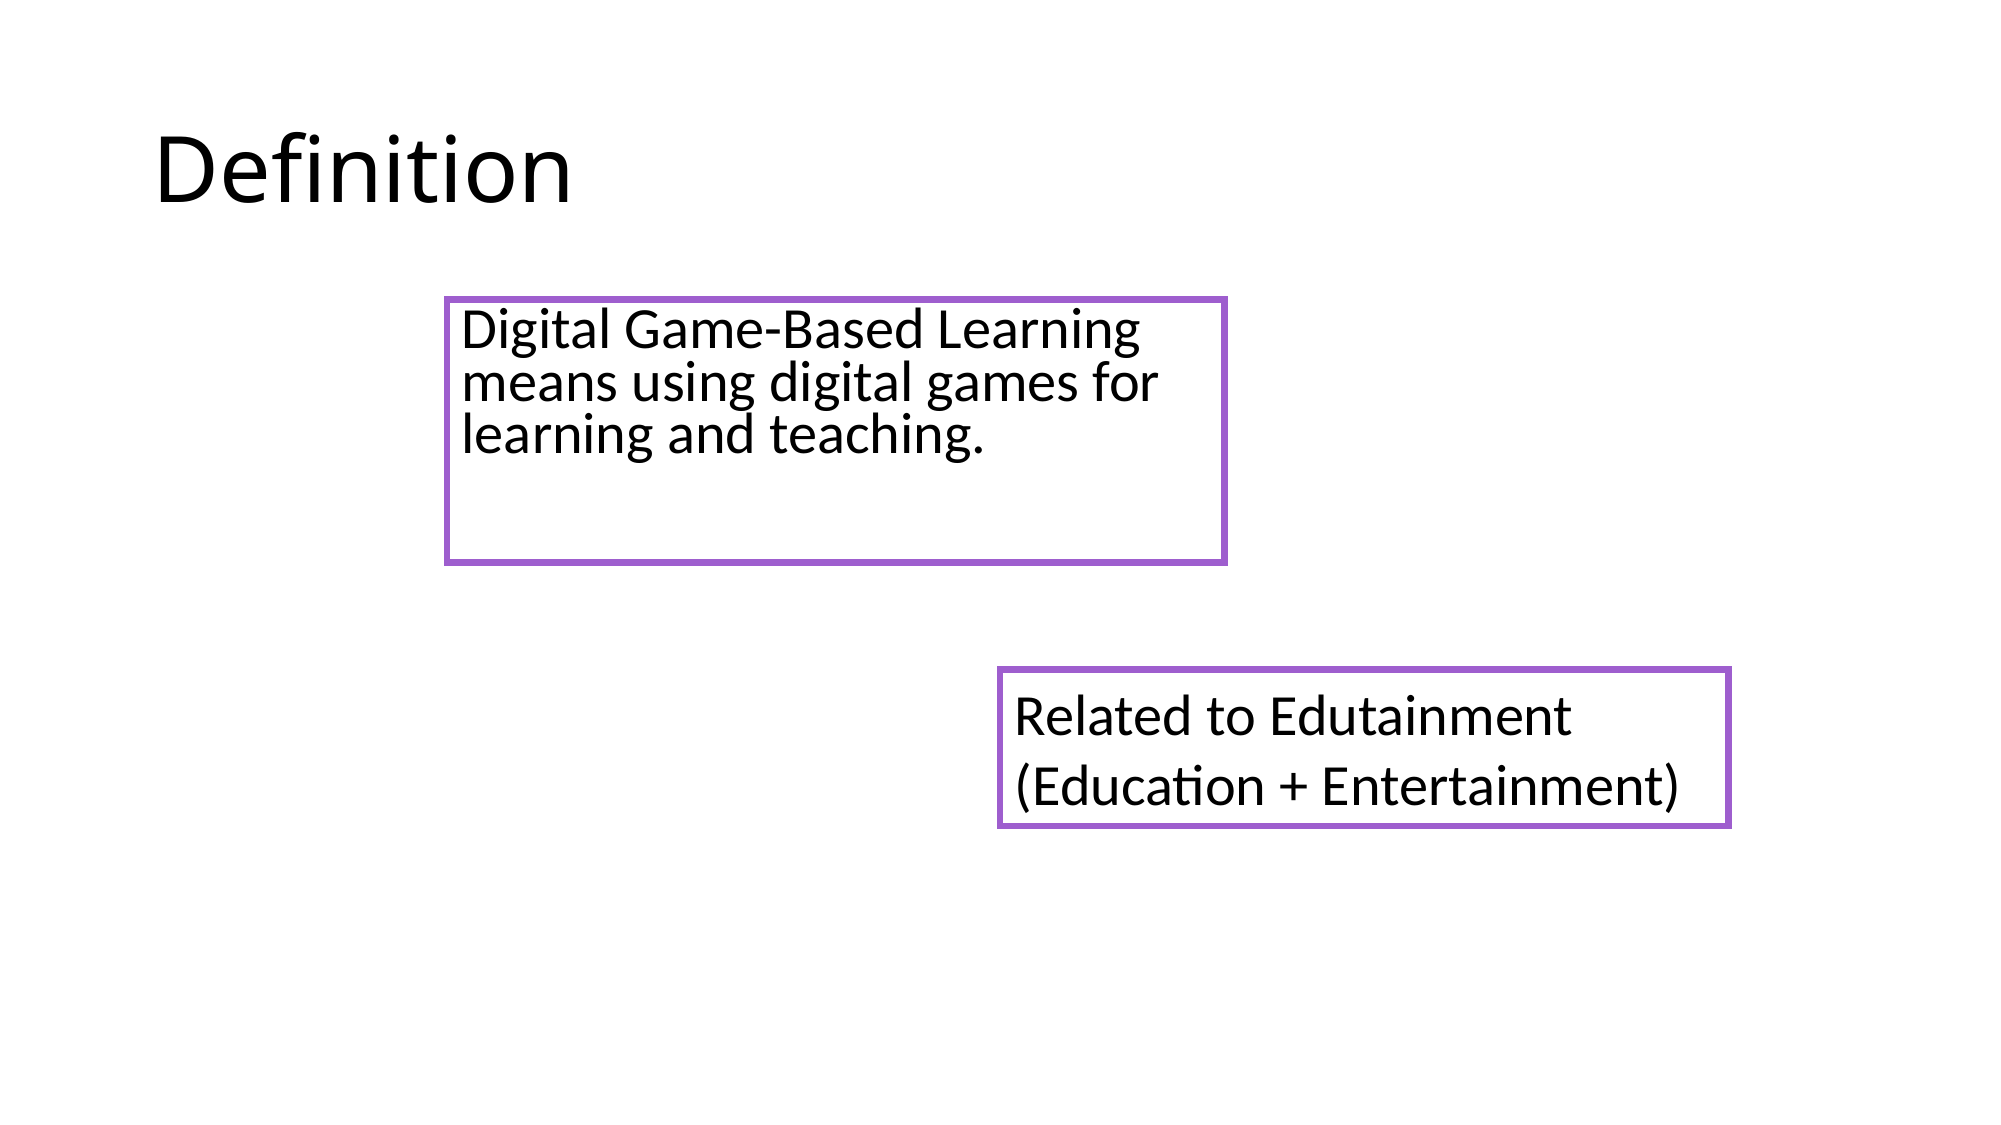

# Definition
Digital Game-Based Learning means using digital games for learning and teaching.
Related to Edutainment
(Education + Entertainment)